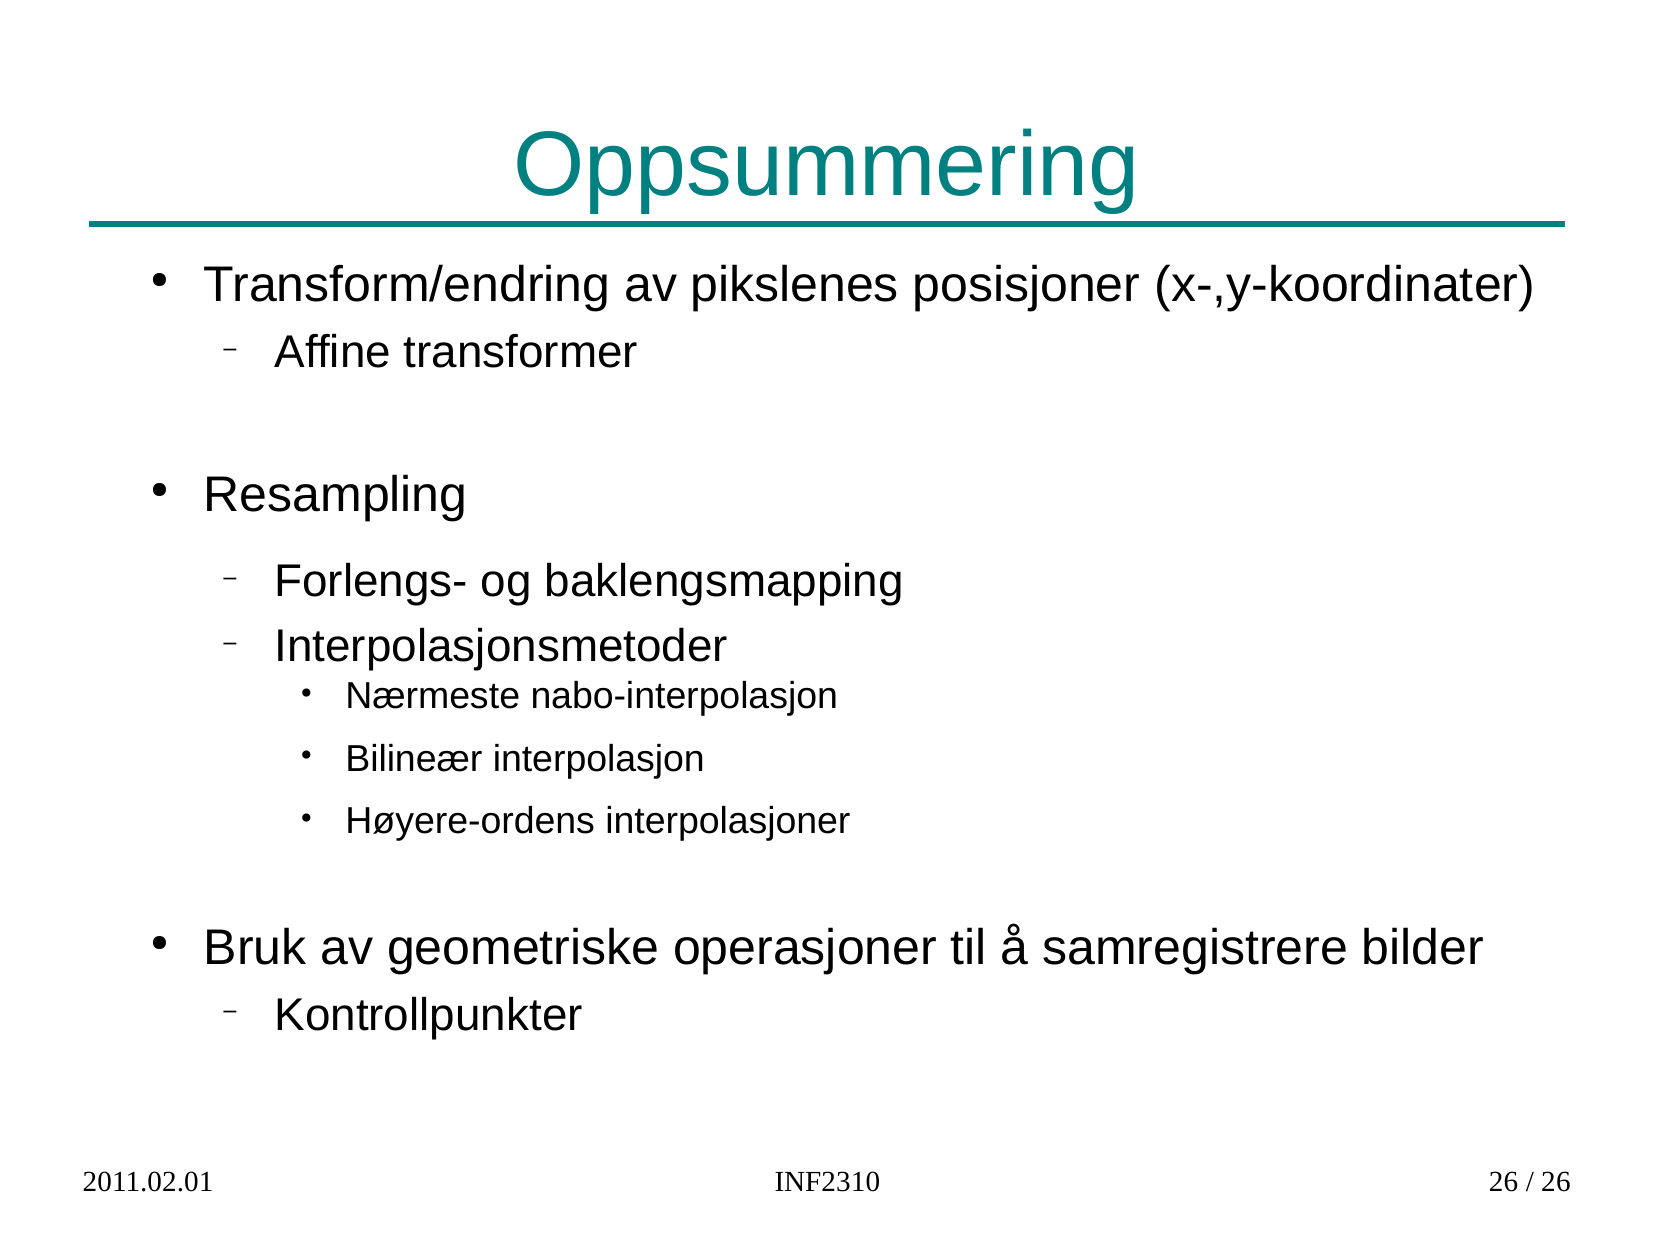

# Oppsummering
Transform/endring av pikslenes posisjoner (x-,y-koordinater)
Affine transformer
Resampling
Forlengs- og baklengsmapping
Interpolasjonsmetoder
Nærmeste nabo-interpolasjon
Bilineær interpolasjon
Høyere-ordens interpolasjoner
Bruk av geometriske operasjoner til å samregistrere bilder
Kontrollpunkter
2011.02.01
INF2310
26